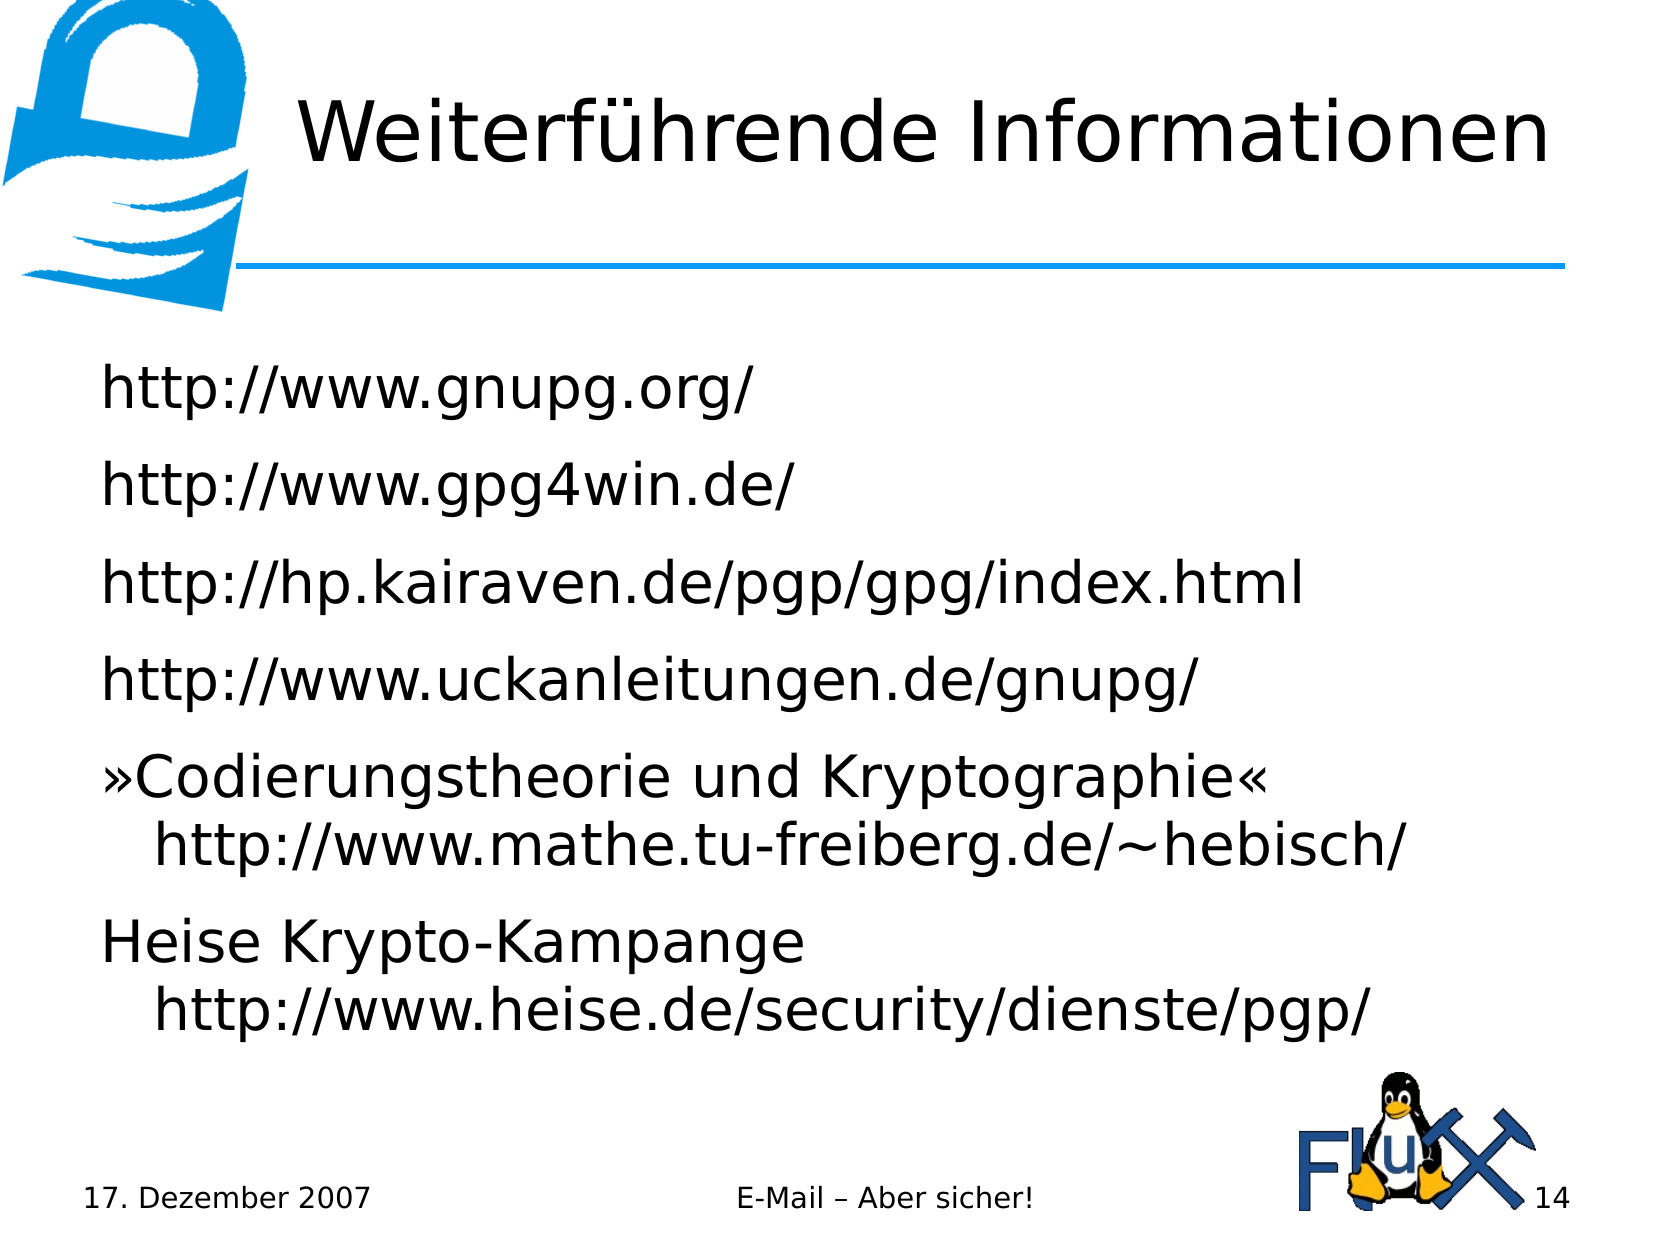

# Weiterführende Informationen
http://www.gnupg.org/
http://www.gpg4win.de/
http://hp.kairaven.de/pgp/gpg/index.html
http://www.uckanleitungen.de/gnupg/
»Codierungstheorie und Kryptographie«
http://www.mathe.tu-freiberg.de/~hebisch/
Heise Krypto-Kampange
http://www.heise.de/security/dienste/pgp/
17. Dezember 2007
E-Mail – Aber sicher!
14